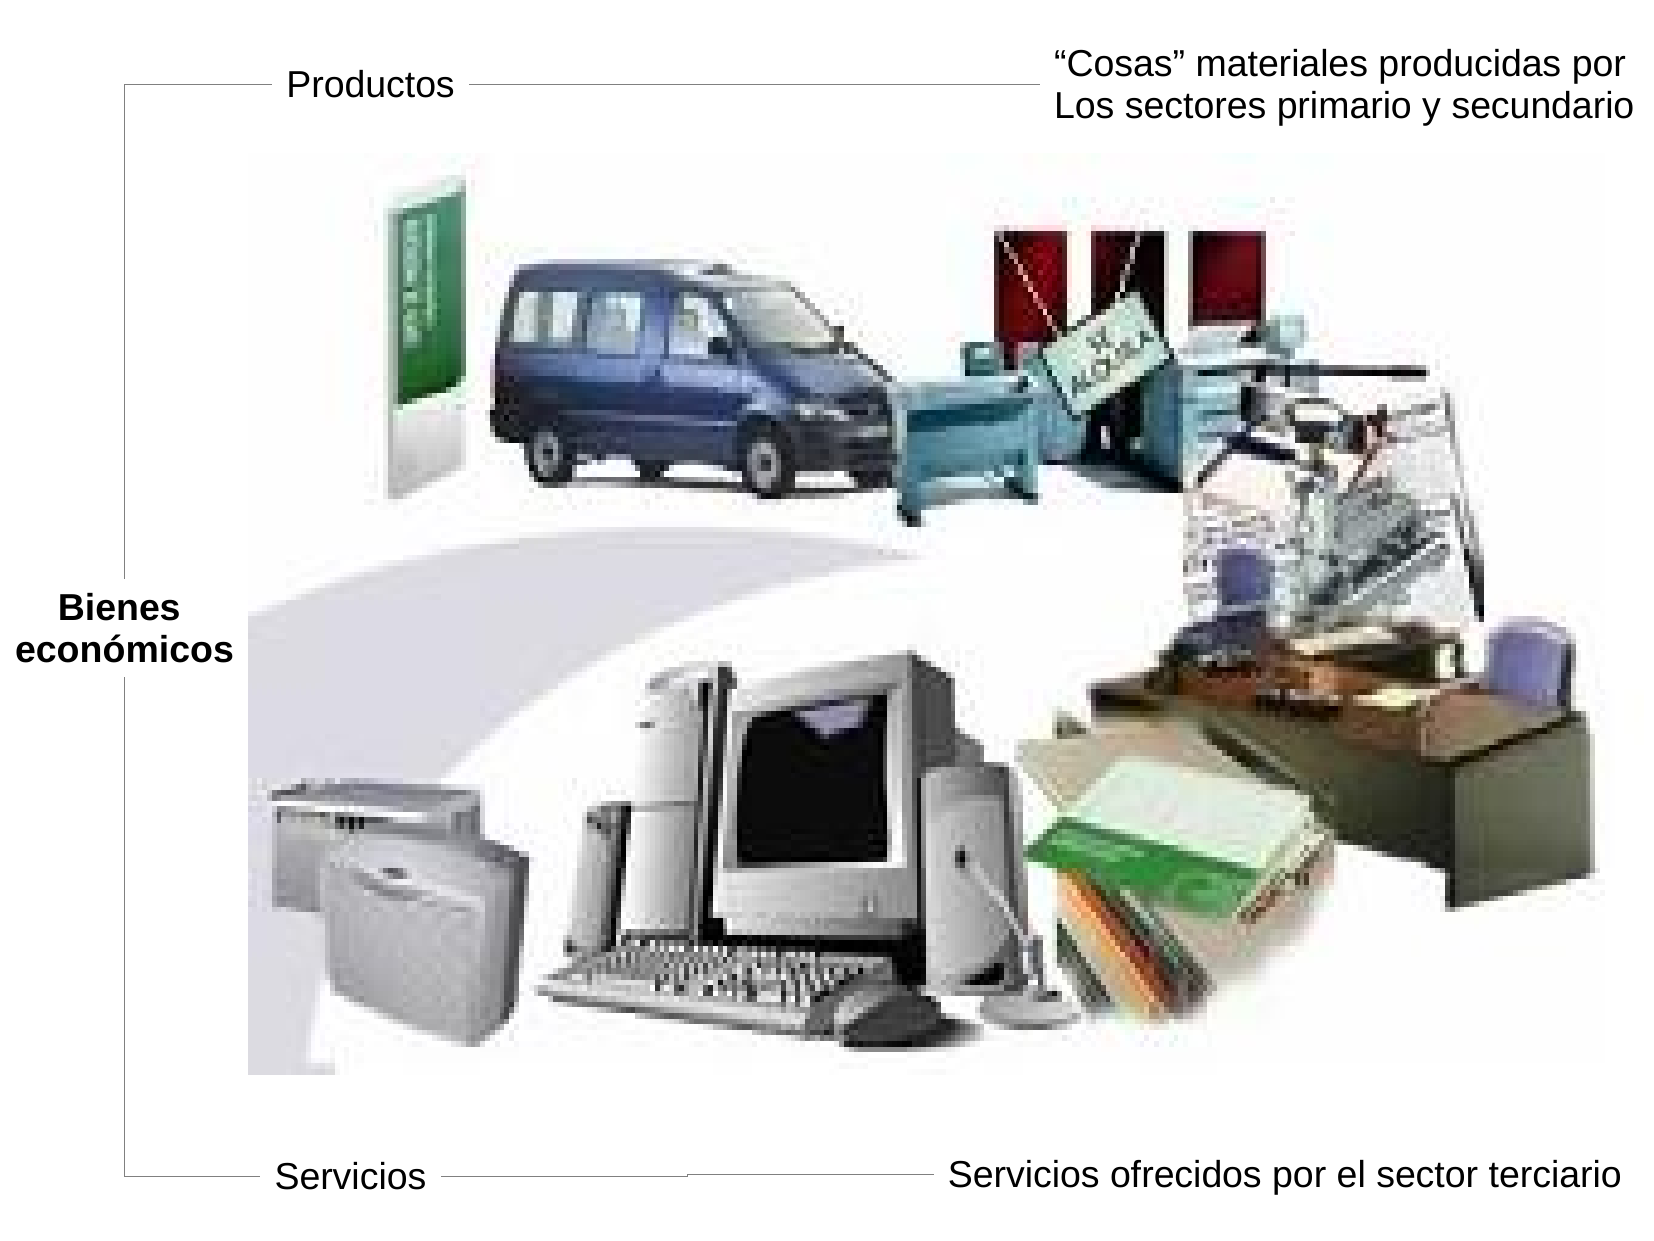

“Cosas” materiales producidas por
Los sectores primario y secundario
Productos
Bienes
económicos
Servicios ofrecidos por el sector terciario
Servicios